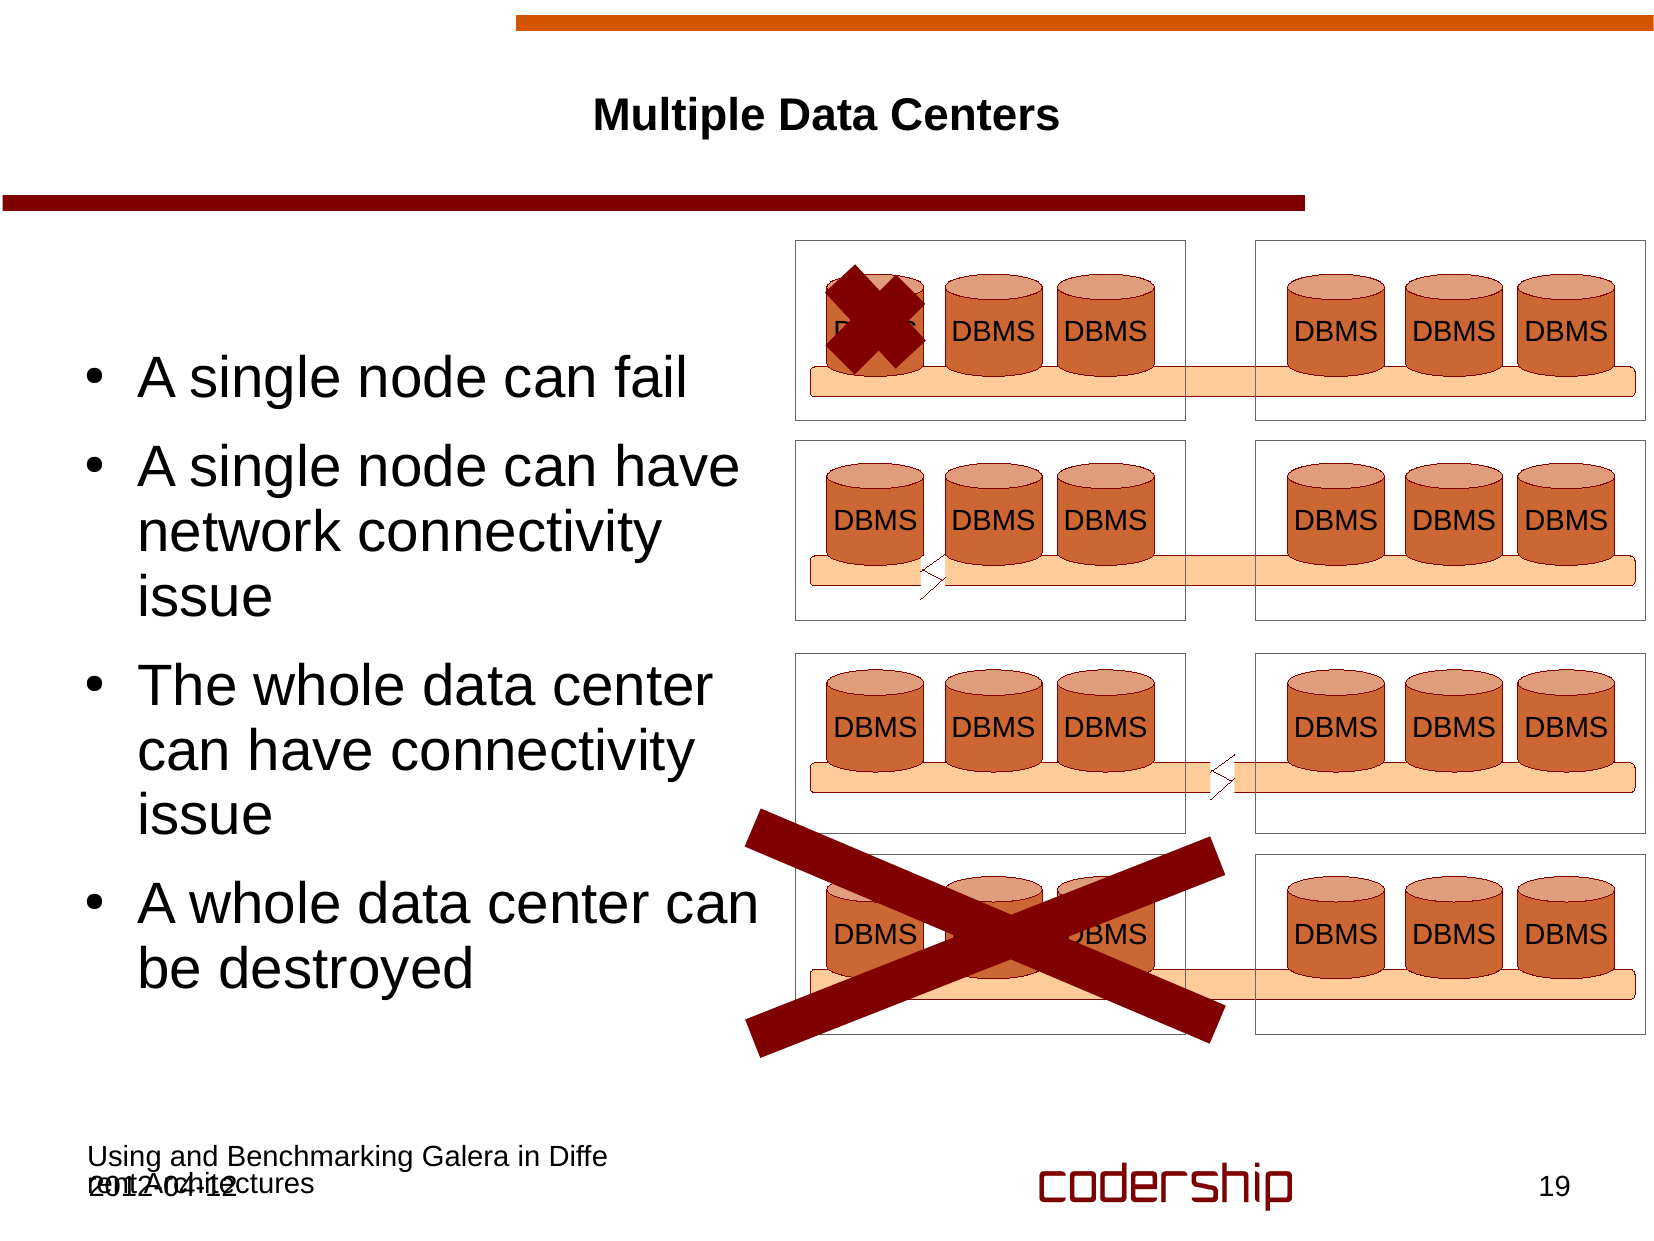

# Multiple Data Centers
DBMS
DBMS
DBMS
DBMS
DBMS
DBMS
A single node can fail
A single node can have network connectivity issue
The whole data center can have connectivity issue
A whole data center can be destroyed
DBMS
DBMS
DBMS
DBMS
DBMS
DBMS
DBMS
DBMS
DBMS
DBMS
DBMS
DBMS
DBMS
DBMS
DBMS
DBMS
DBMS
DBMS
Using and Benchmarking Galera in Different Architectures
2012-04-12
19